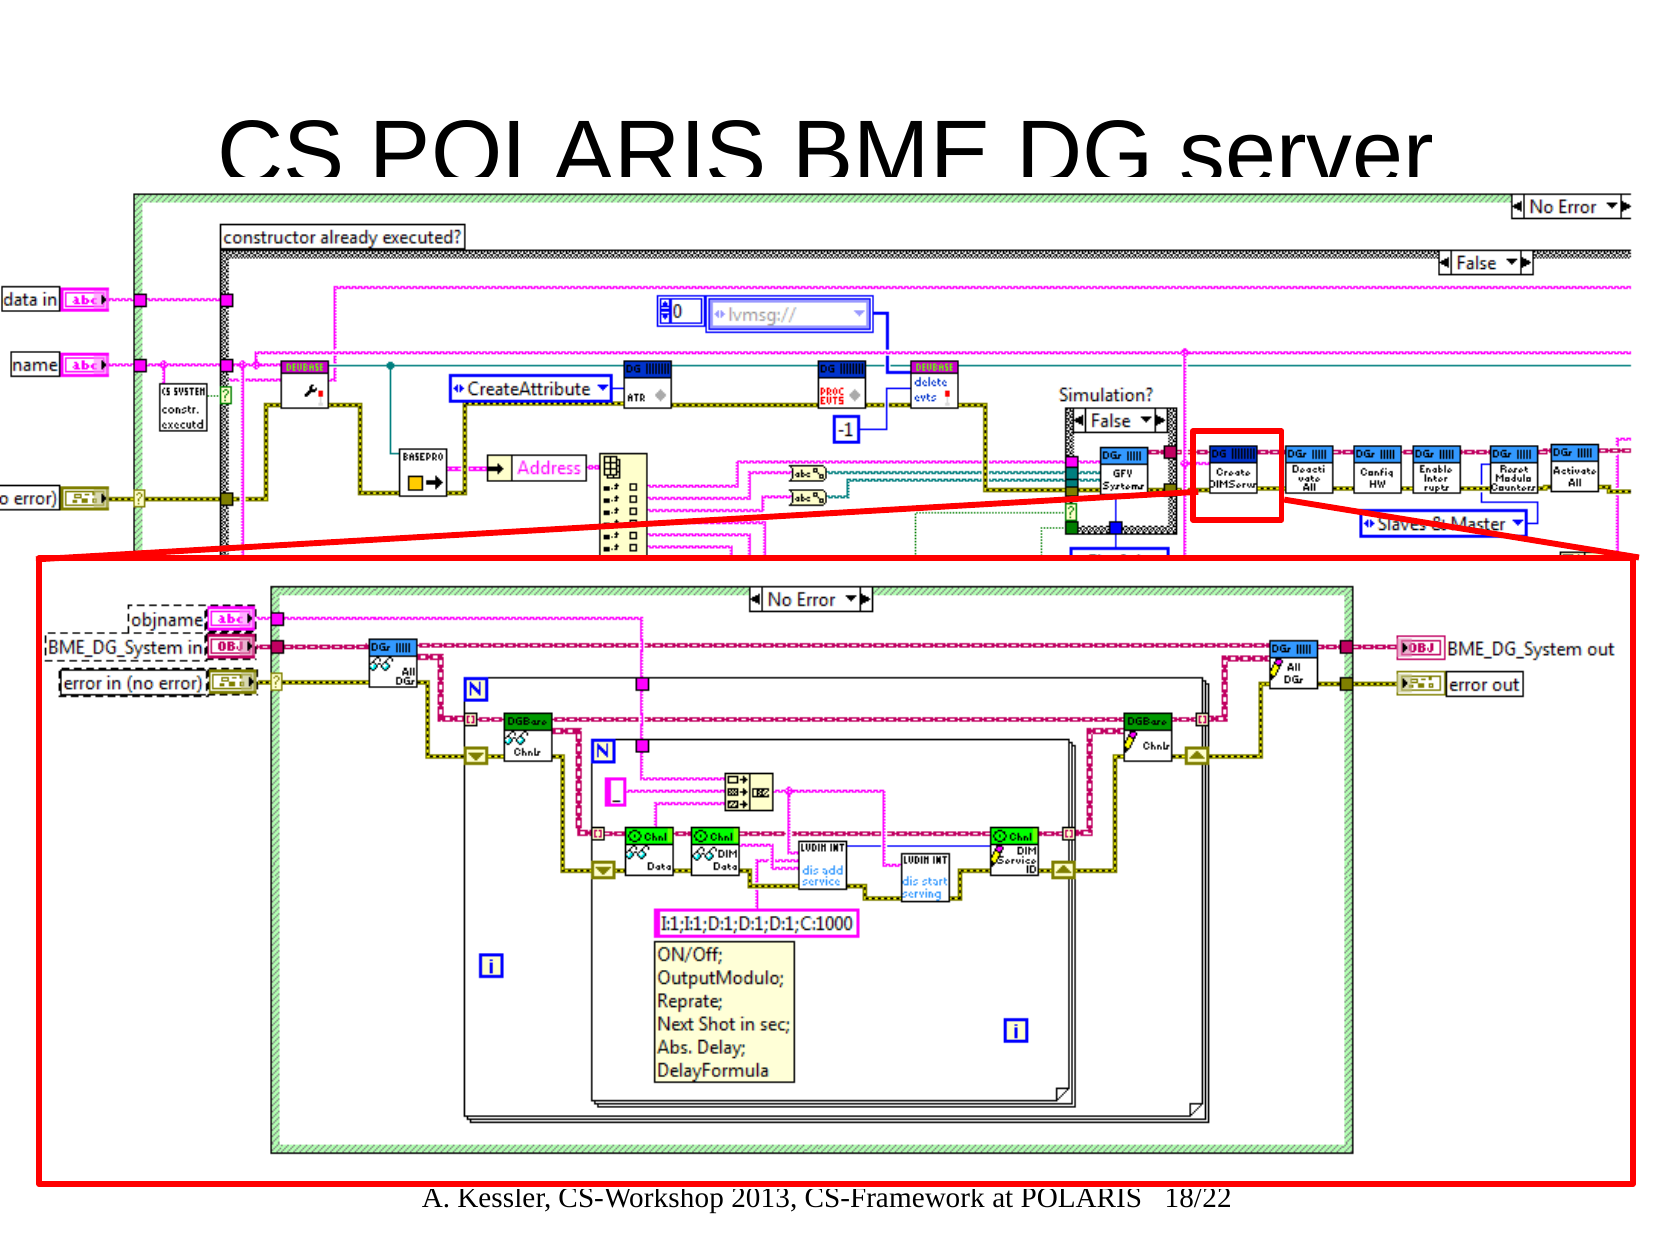

# CS POLARIS BME DG server
A. Kessler, CS-Workshop 2013, CS-Framework at POLARIS